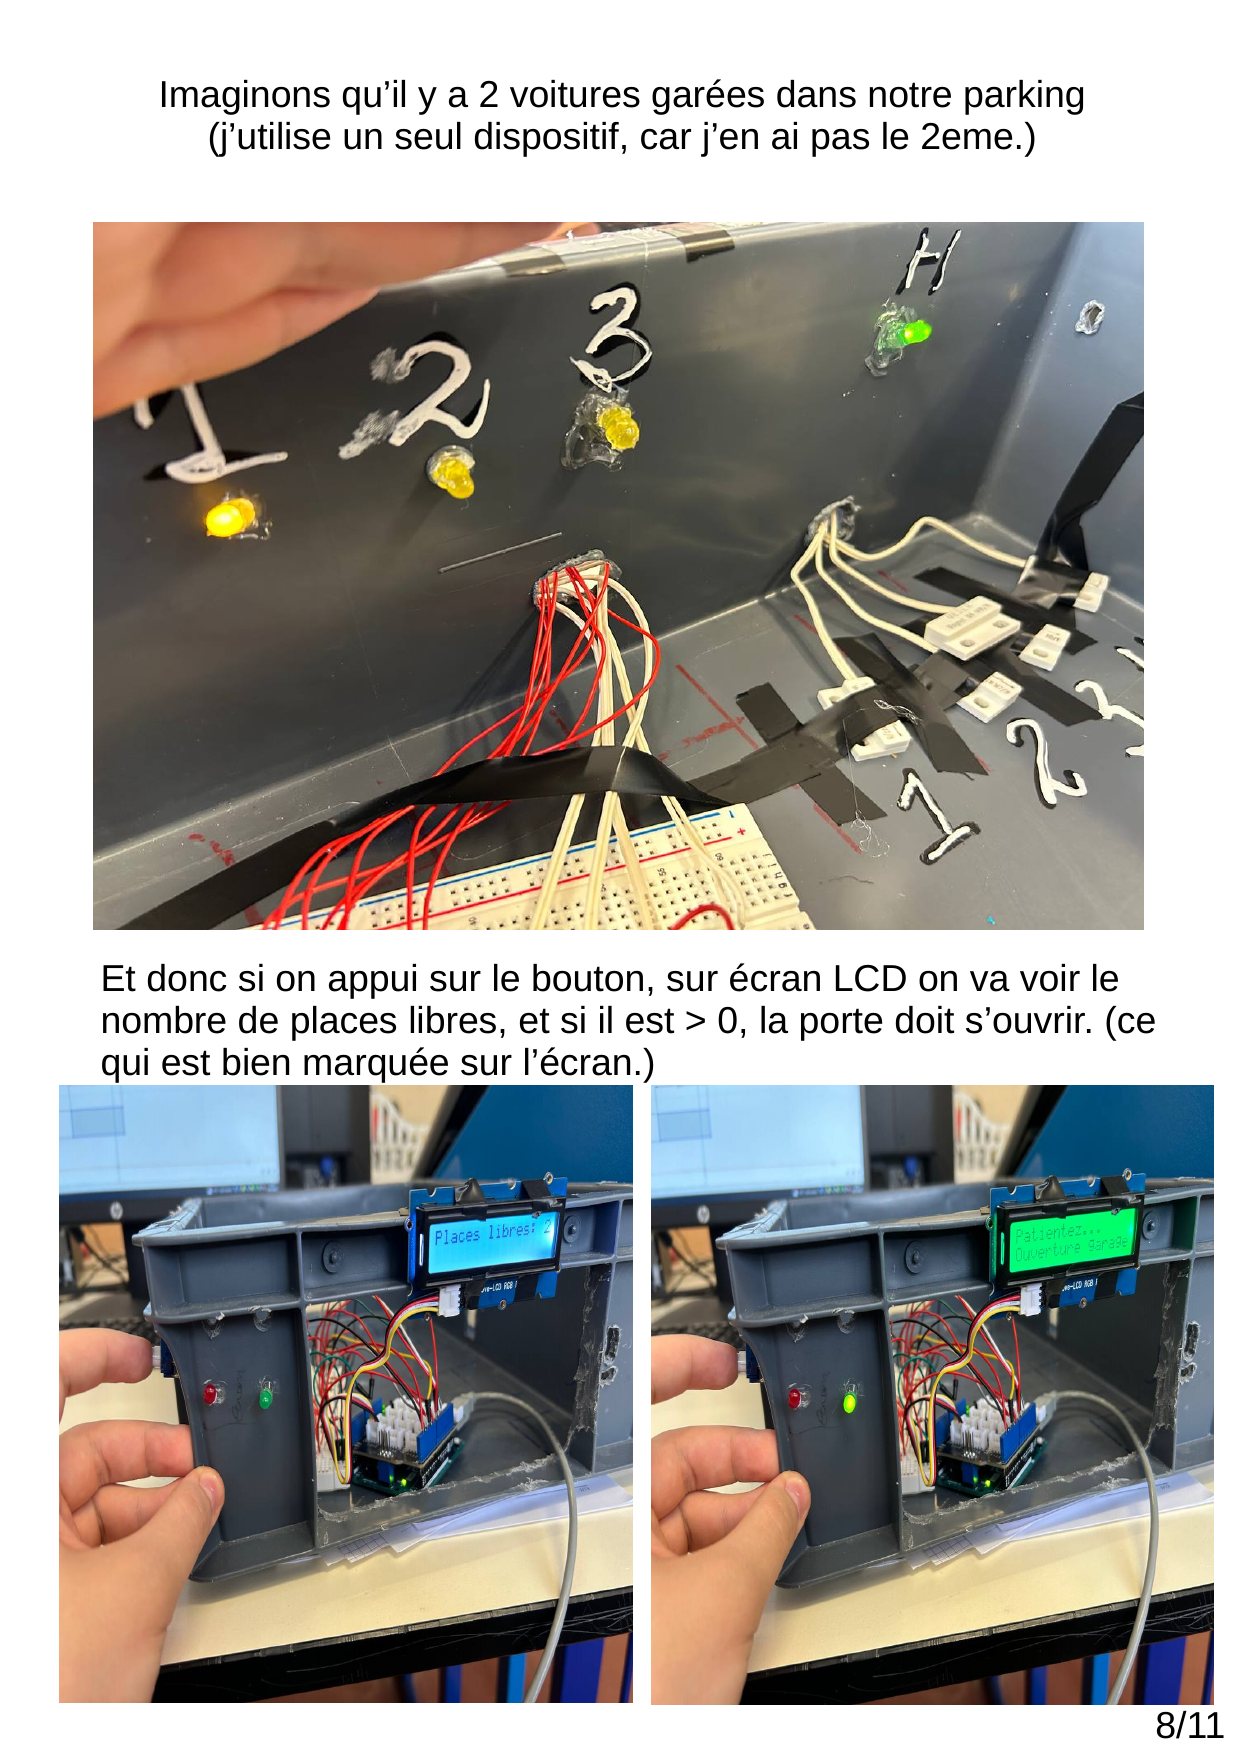

Imaginons qu’il y a 2 voitures garées dans notre parking (j’utilise un seul dispositif, car j’en ai pas le 2eme.)
Et donc si on appui sur le bouton, sur écran LCD on va voir le nombre de places libres, et si il est > 0, la porte doit s’ouvrir. (ce qui est bien marquée sur l’écran.)
8/11